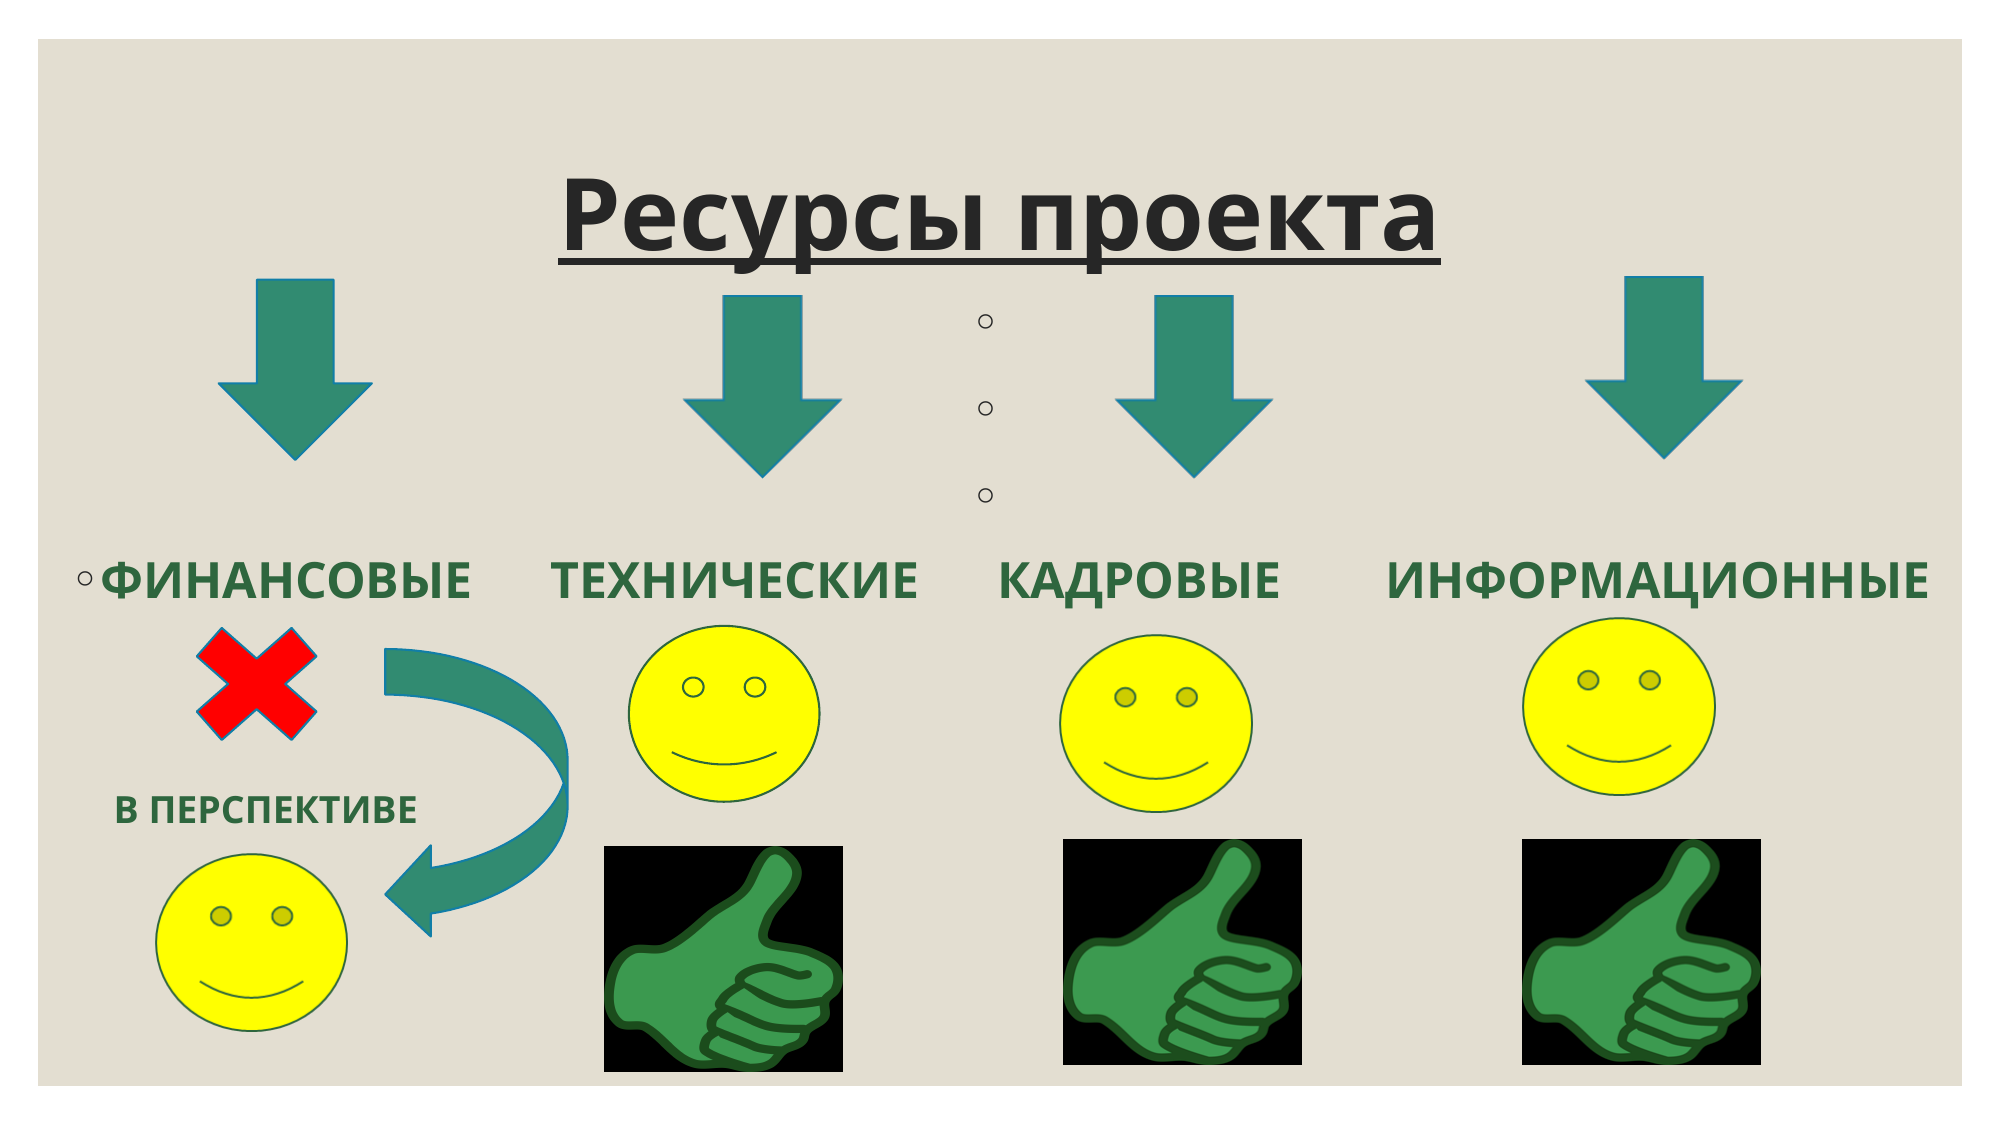

# Ресурсы проекта
ФИНАНСОВЫЕ ТЕХНИЧЕСКИЕ КАДРОВЫЕ ИНФОРМАЦИОННЫЕ
В ПЕРСПЕКТИВЕ